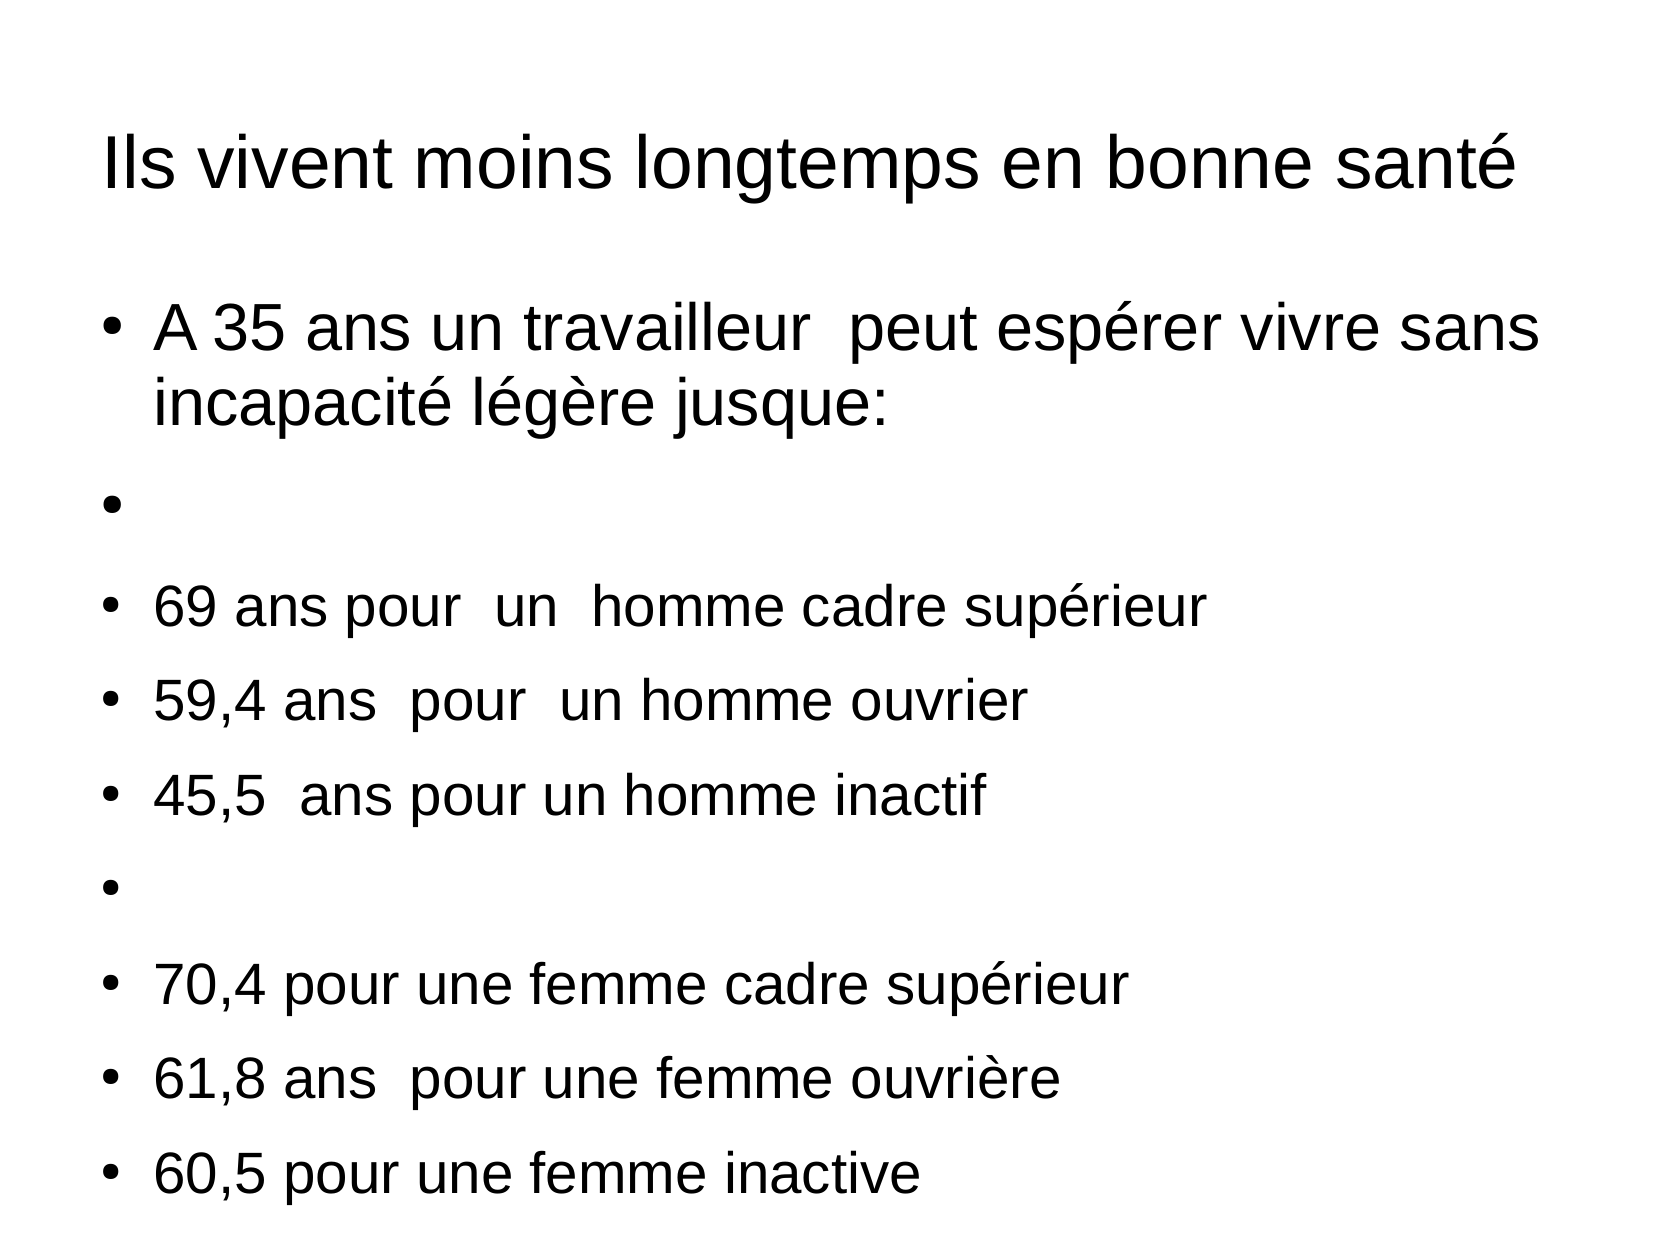

# Ils vivent moins longtemps en bonne santé
A 35 ans un travailleur peut espérer vivre sans incapacité légère jusque:
69 ans pour un homme cadre supérieur
59,4 ans pour un homme ouvrier
45,5 ans pour un homme inactif
70,4 pour une femme cadre supérieur
61,8 ans pour une femme ouvrière
60,5 pour une femme inactive